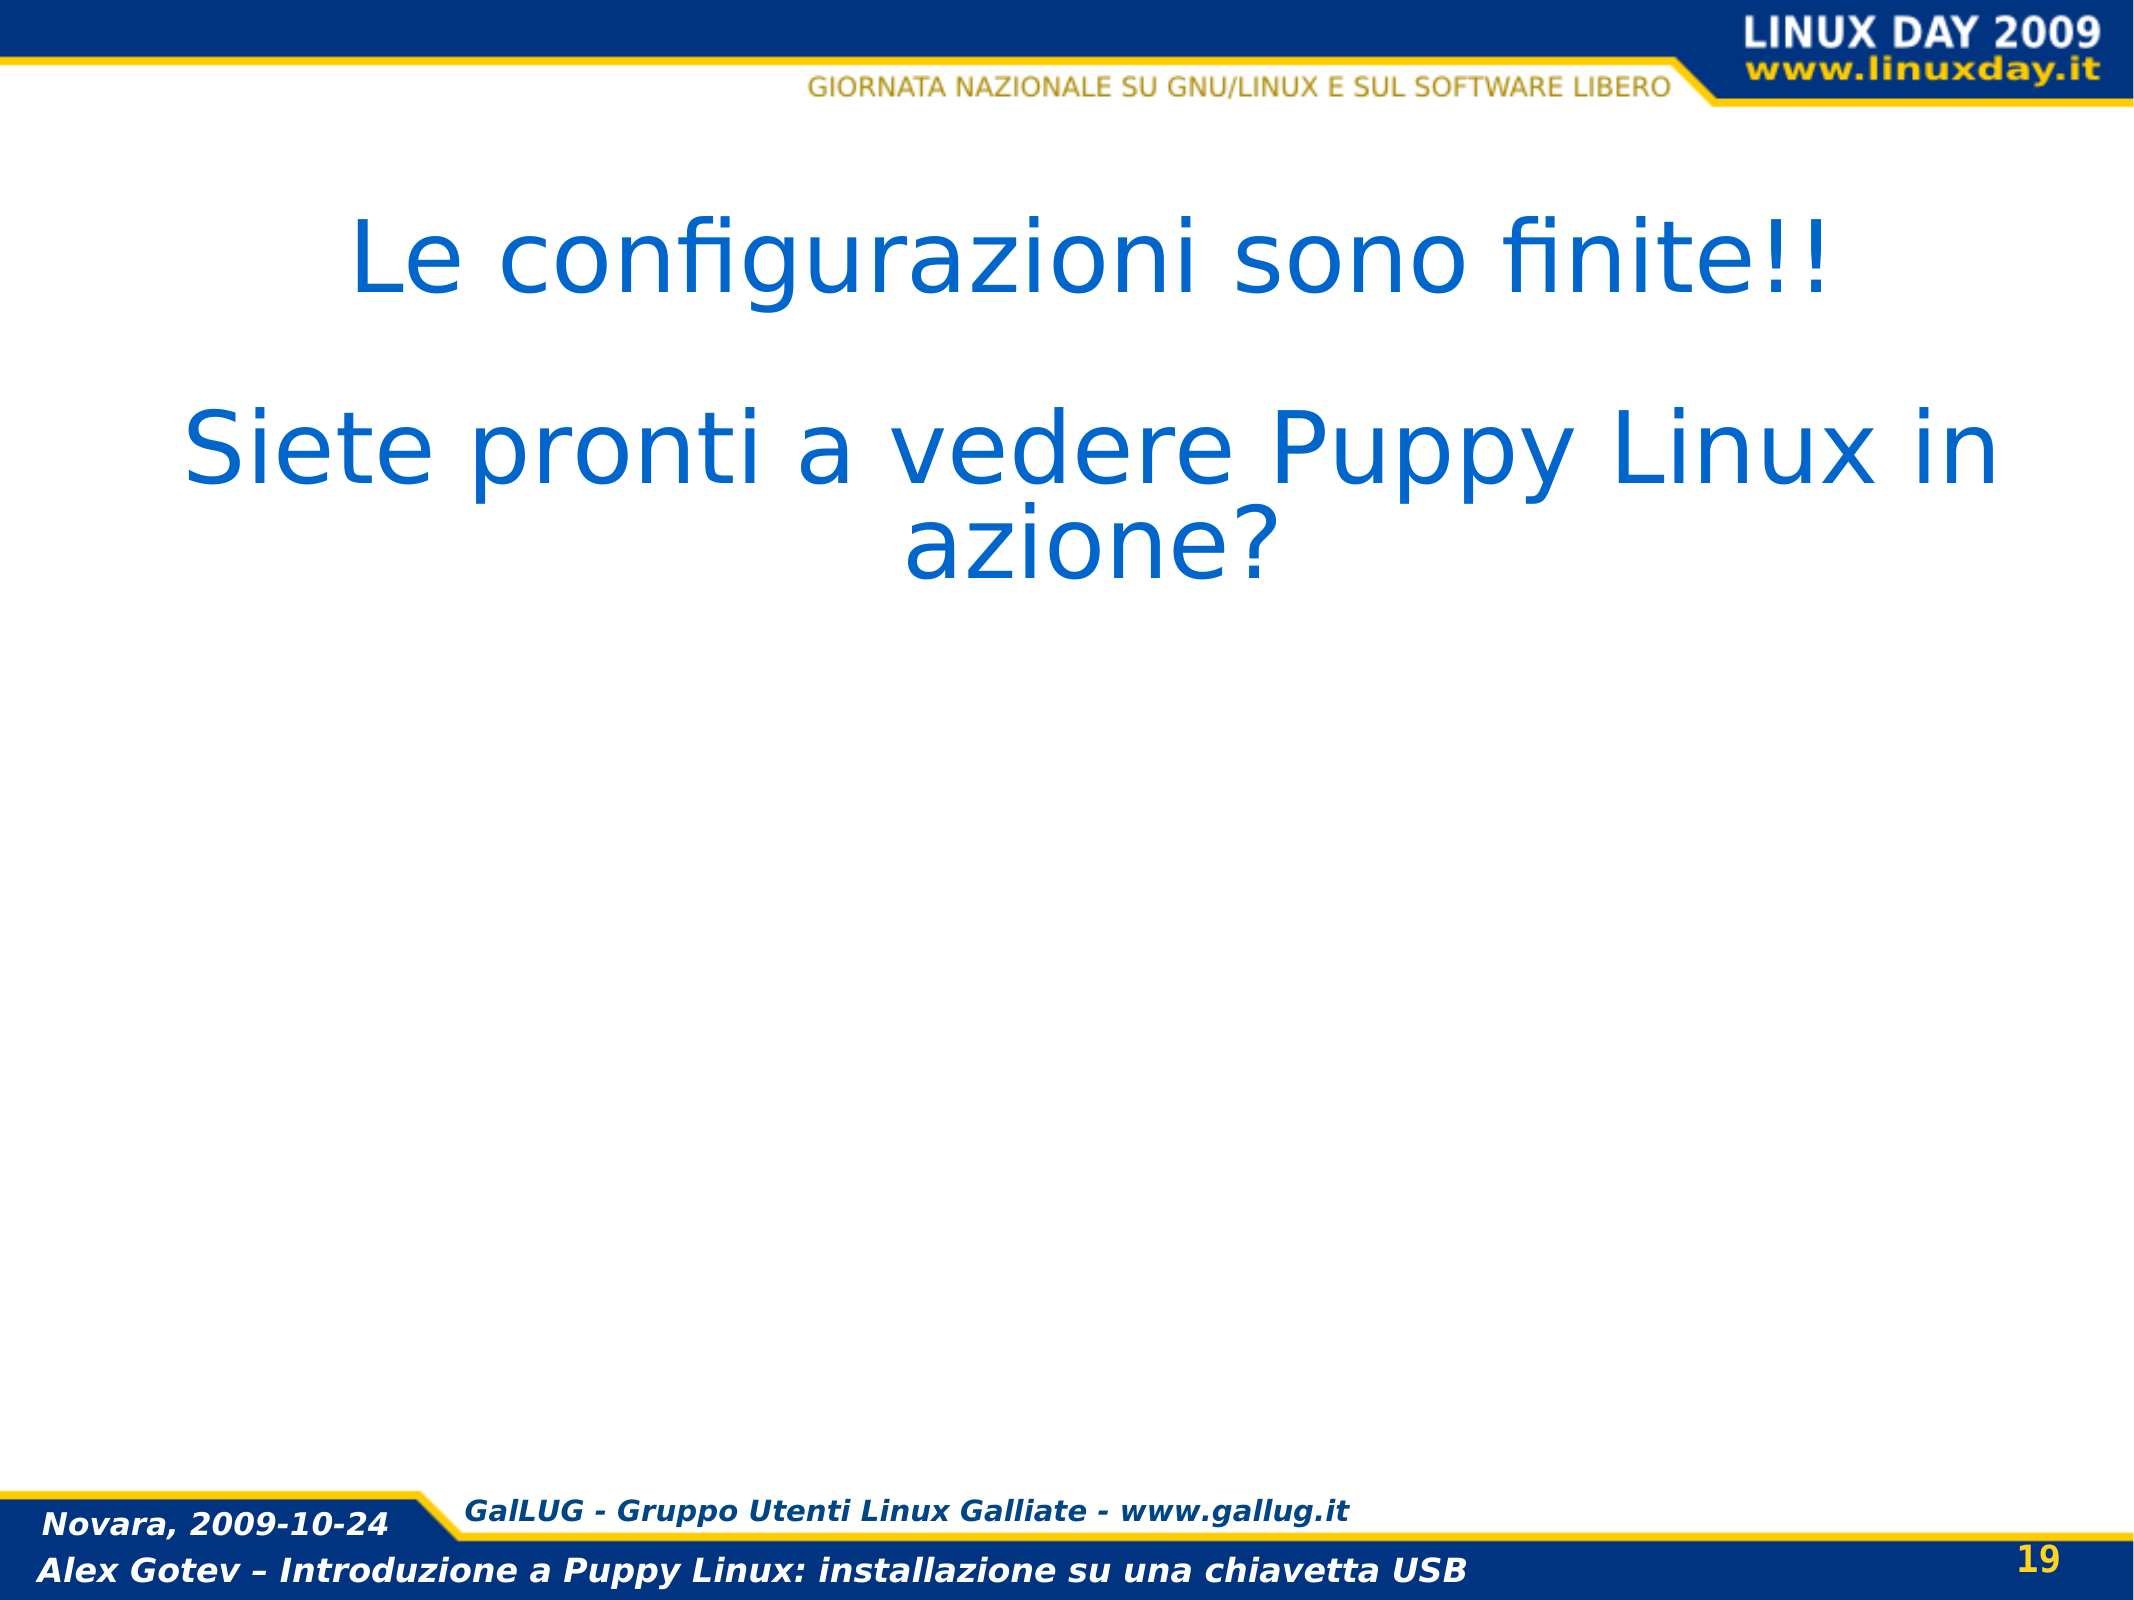

# Le configurazioni sono finite!!
Siete pronti a vedere Puppy Linux in azione?